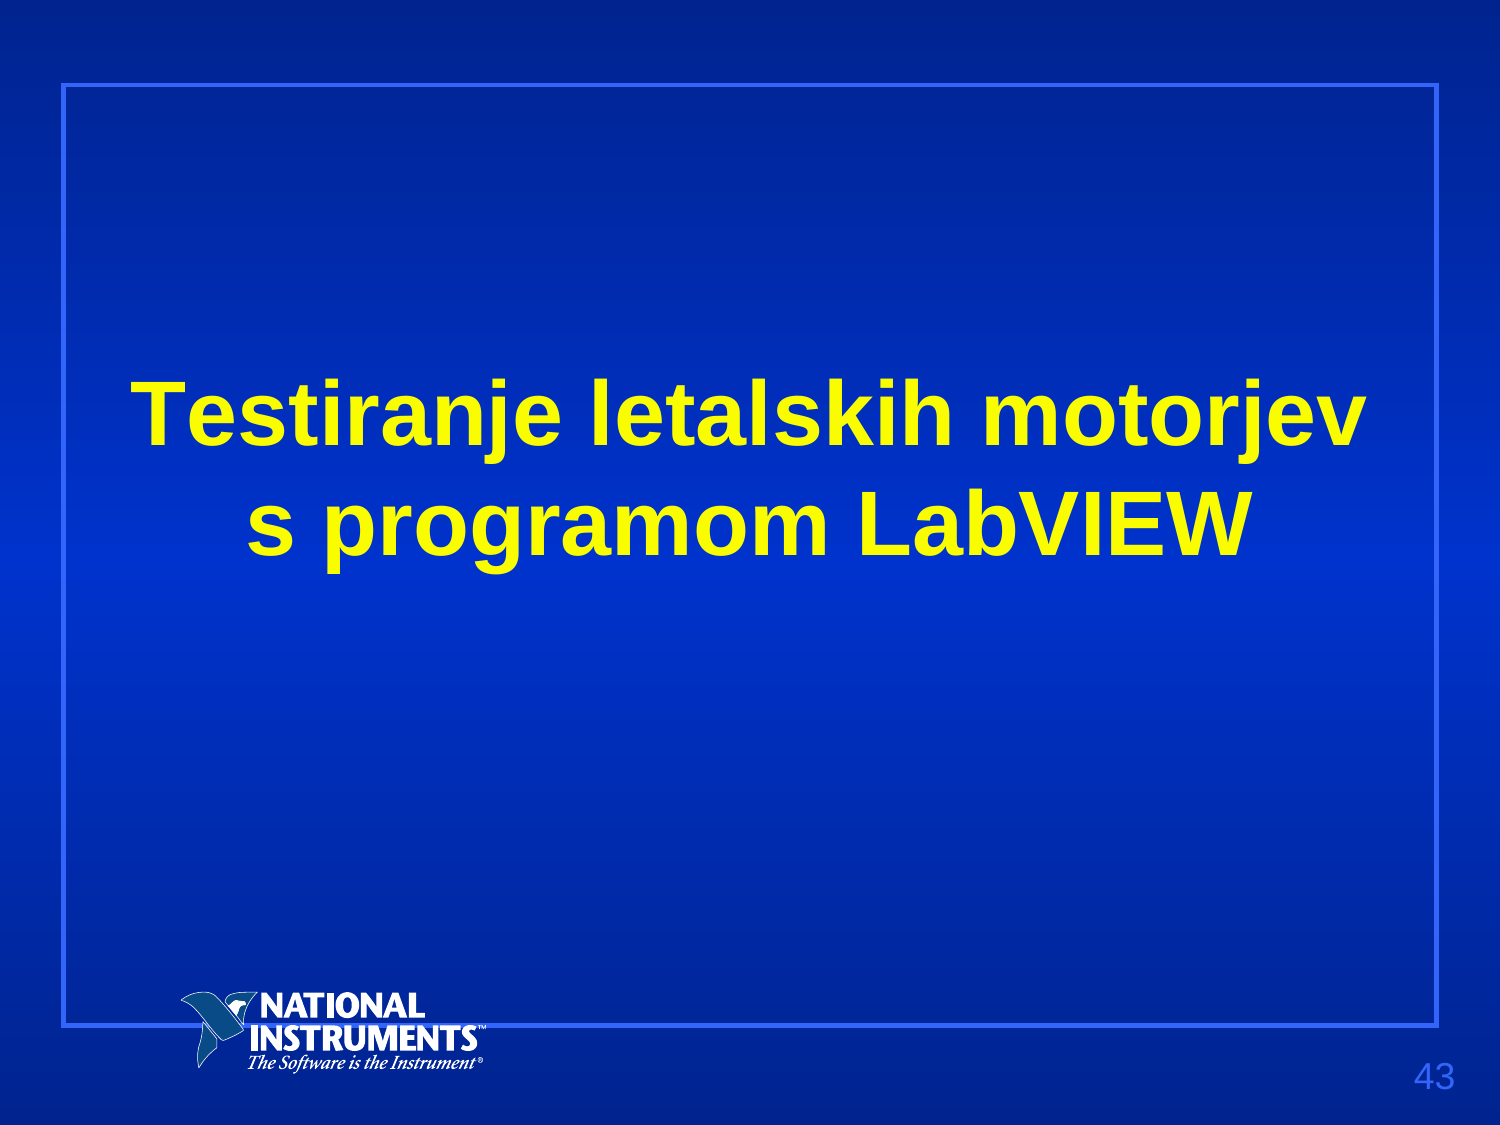

# Testiranje letalskih motorjev s programom LabVIEW